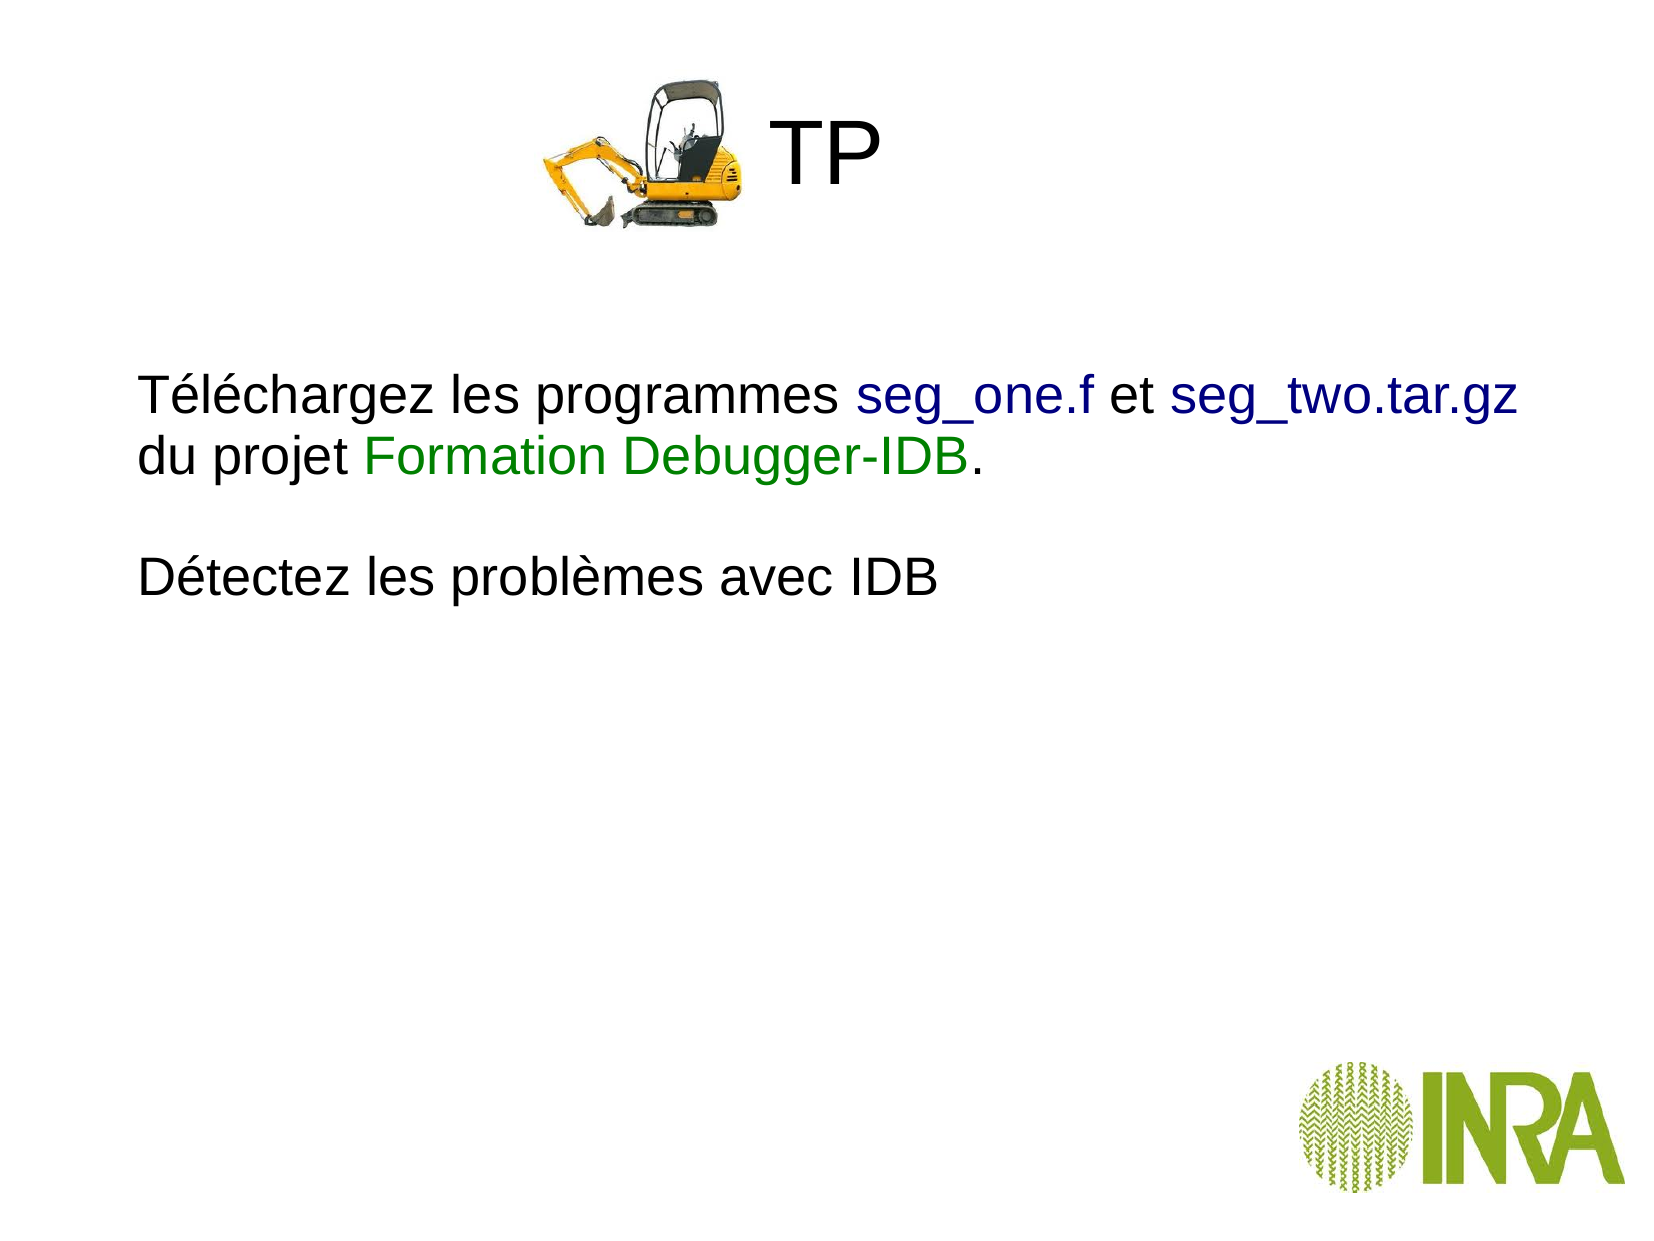

# TP
Téléchargez les programmes seg_one.f et seg_two.tar.gz du projet Formation Debugger-IDB.
Détectez les problèmes avec IDB